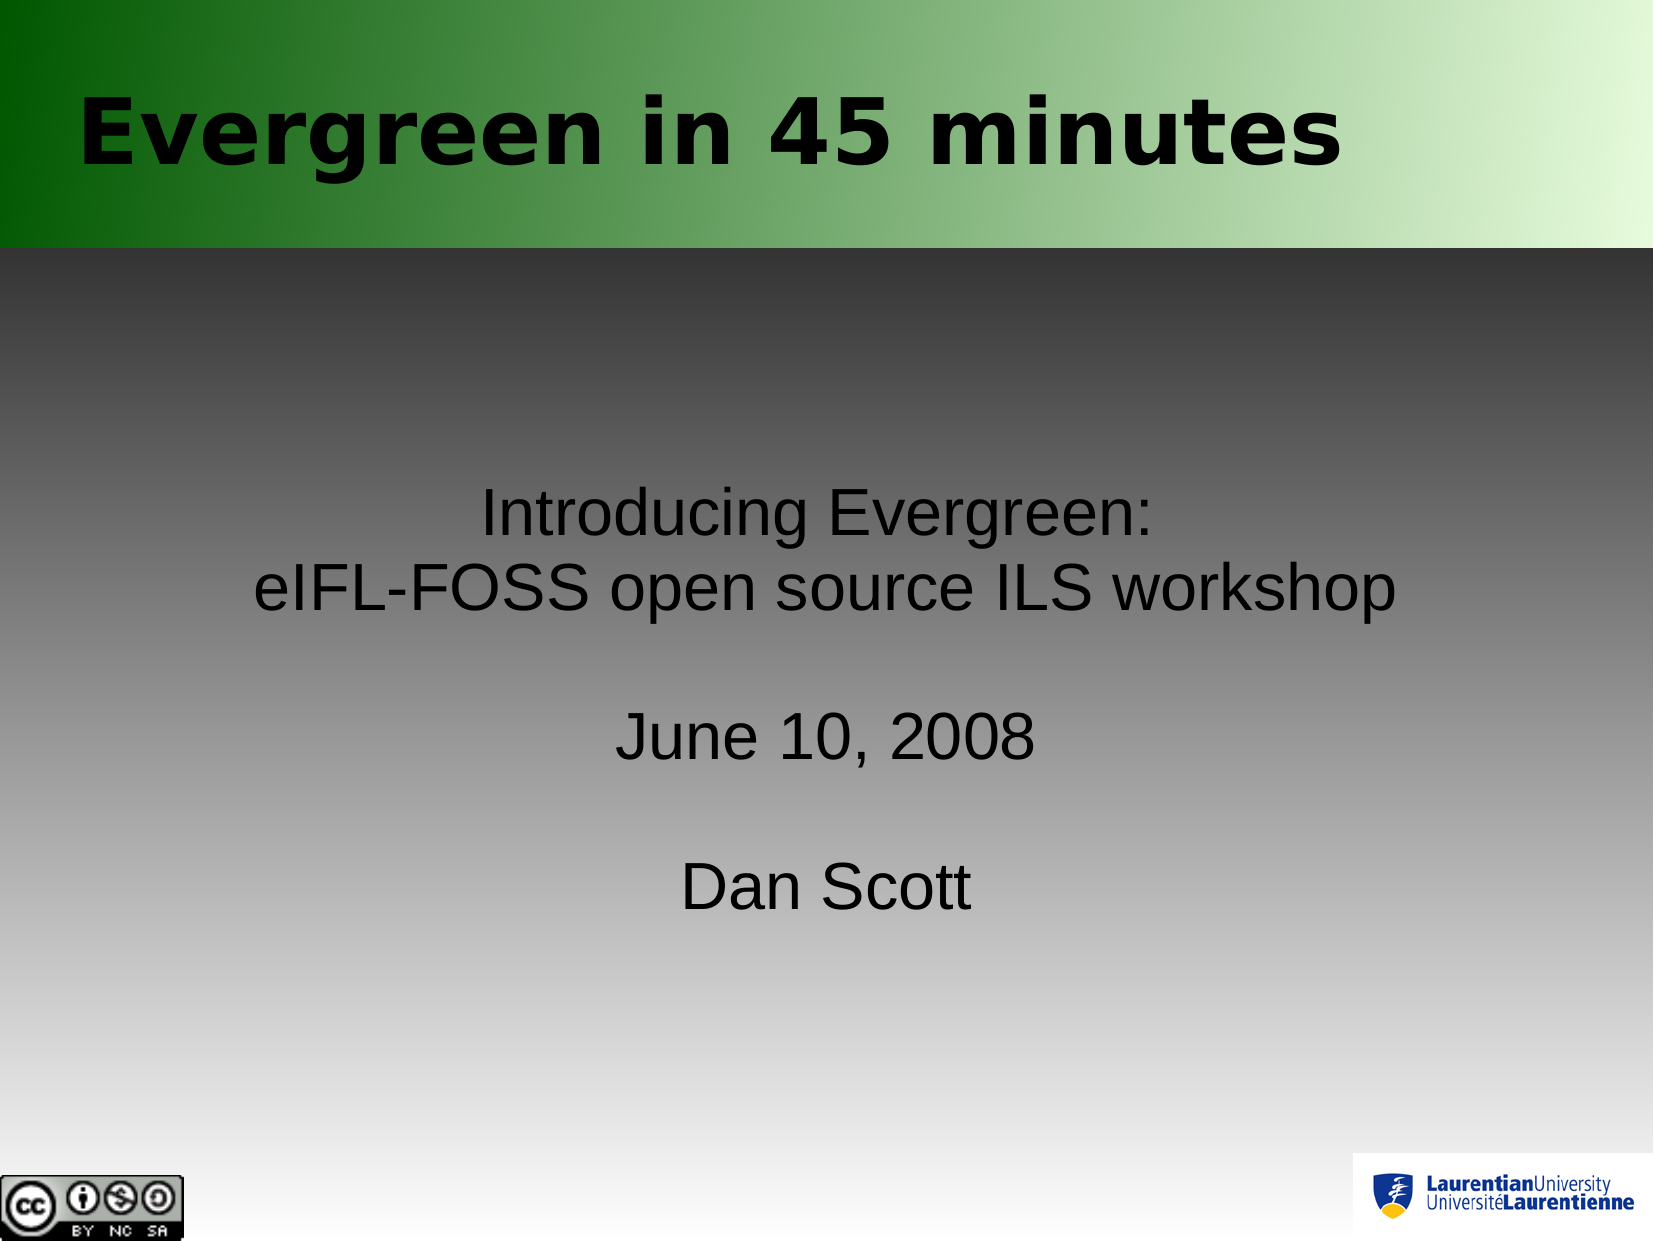

# Evergreen in 45 minutes
Introducing Evergreen:
eIFL-FOSS open source ILS workshop
June 10, 2008
Dan Scott